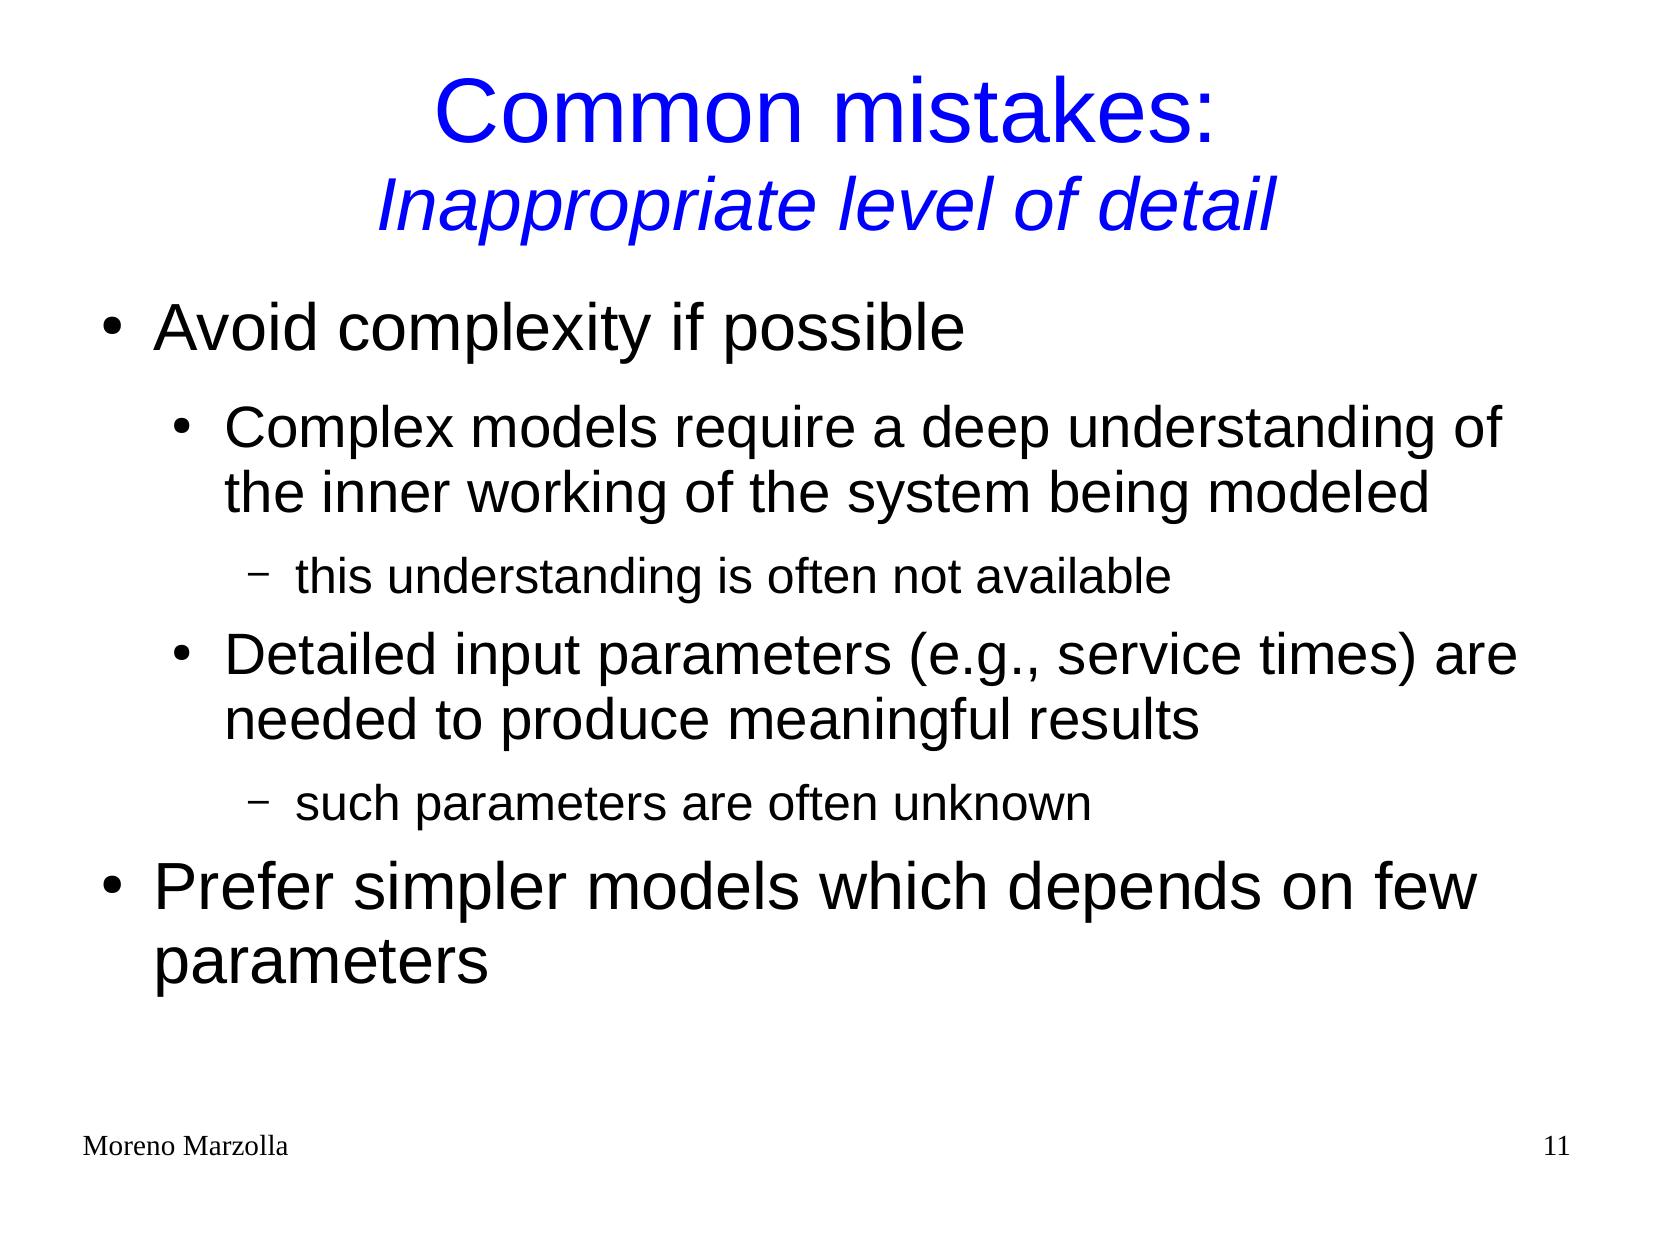

# Common mistakes: Inappropriate level of detail
Avoid complexity if possible
Complex models require a deep understanding of the inner working of the system being modeled
this understanding is often not available
Detailed input parameters (e.g., service times) are needed to produce meaningful results
such parameters are often unknown
Prefer simpler models which depends on few parameters
Moreno Marzolla
11